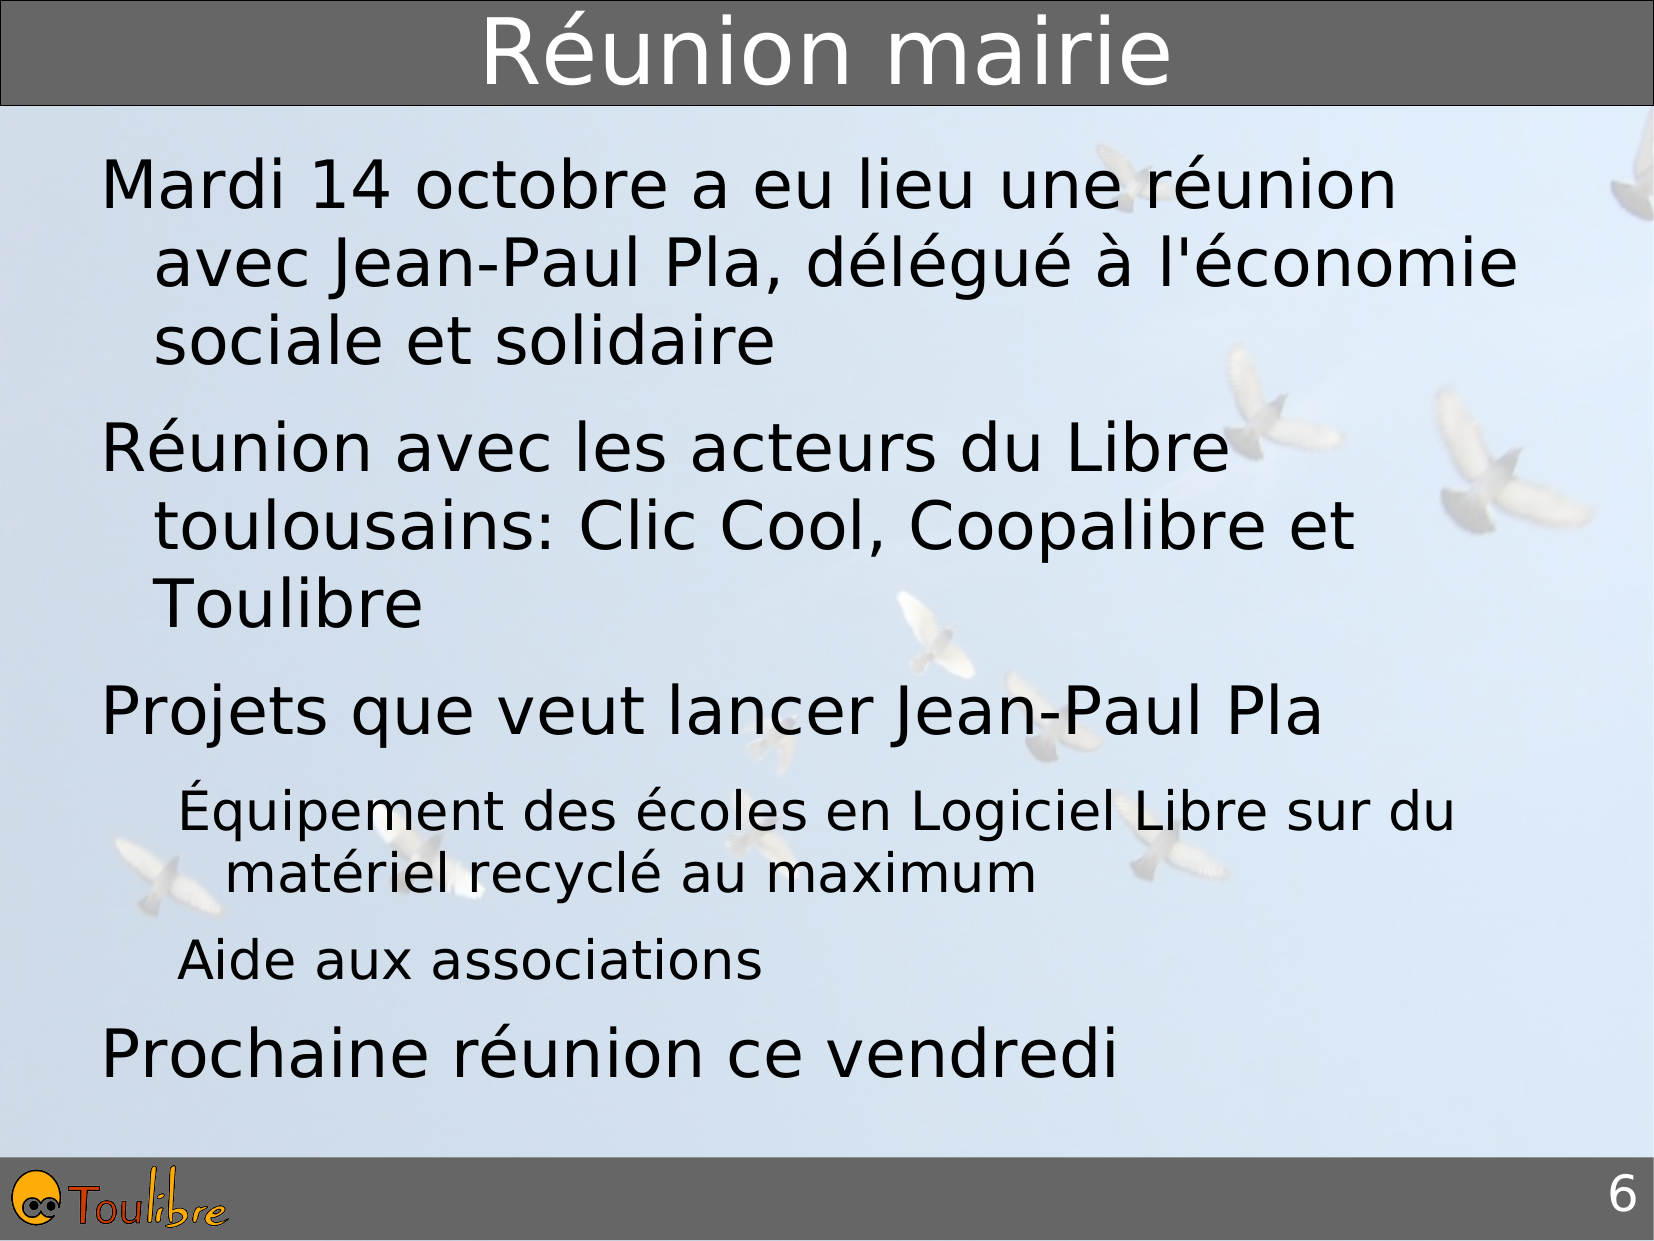

# Réunion mairie
Mardi 14 octobre a eu lieu une réunion avec Jean-Paul Pla, délégué à l'économie sociale et solidaire
Réunion avec les acteurs du Libre toulousains: Clic Cool, Coopalibre et Toulibre
Projets que veut lancer Jean-Paul Pla
Équipement des écoles en Logiciel Libre sur du matériel recyclé au maximum
Aide aux associations
Prochaine réunion ce vendredi